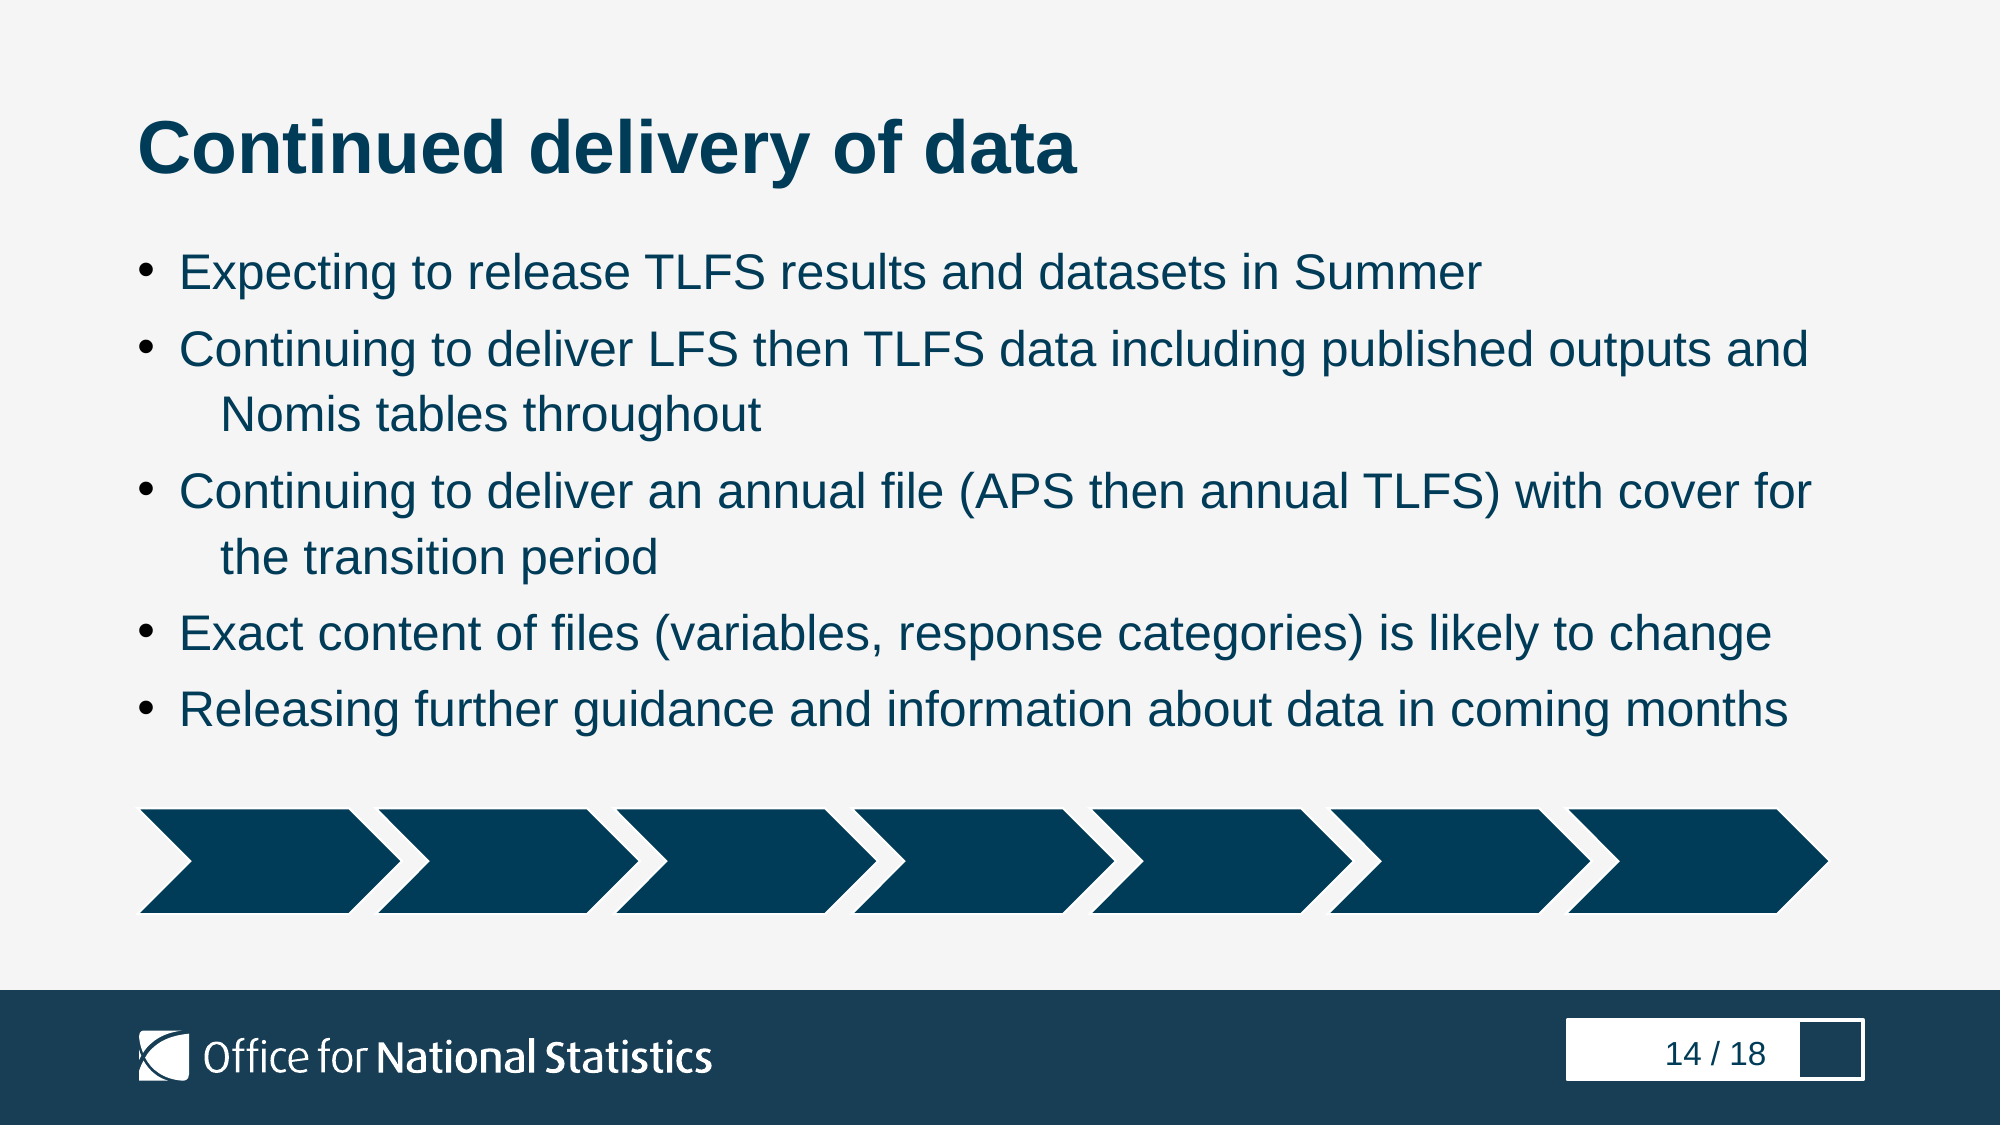

# Continued delivery of data
Expecting to release TLFS results and datasets in Summer
Continuing to deliver LFS then TLFS data including published outputs and Nomis tables throughout
Continuing to deliver an annual file (APS then annual TLFS) with cover for the transition period
Exact content of files (variables, response categories) is likely to change
Releasing further guidance and information about data in coming months
14 / 18